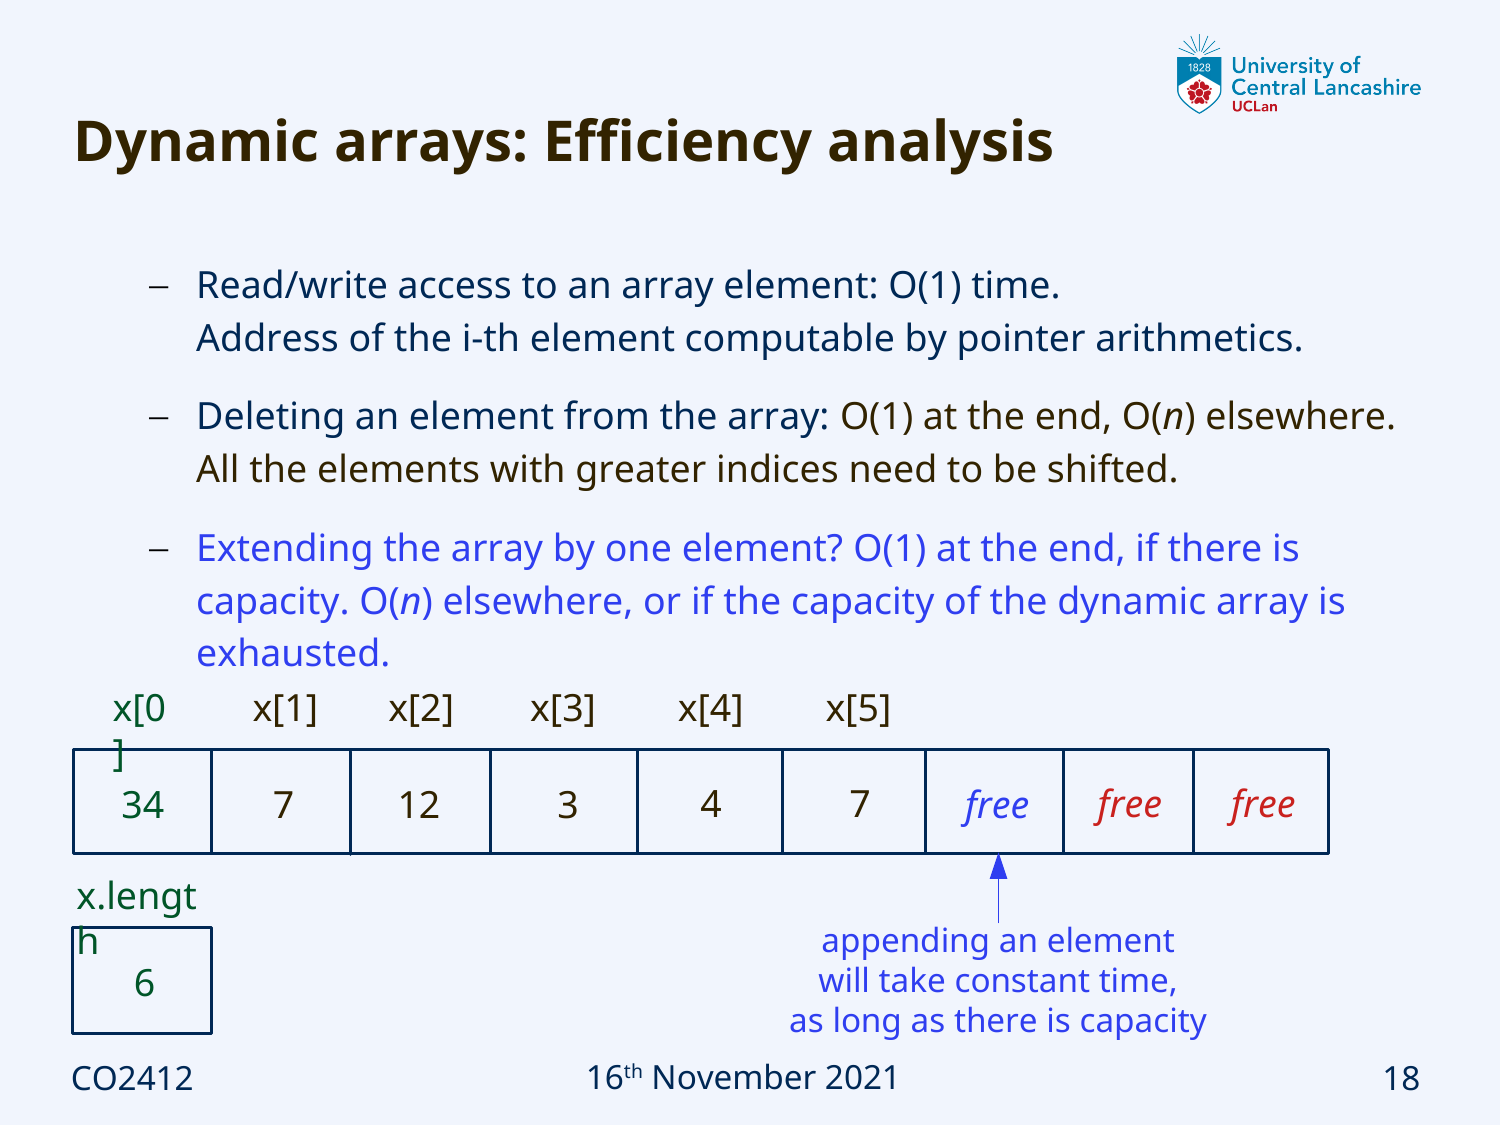

# Dynamic arrays: Efficiency analysis
Read/write access to an array element: O(1) time.
Address of the i-th element computable by pointer arithmetics.
Deleting an element from the array: O(1) at the end, O(n) elsewhere.
All the elements with greater indices need to be shifted.
Extending the array by one element? O(1) at the end, if there is capacity. O(n) elsewhere, or if the capacity of the dynamic array is exhausted.
x[0]
x[1]
x[2]
x[3]
x[4]
x[5]
4
free
7
free
34
7
12
3
free
x.length
appending an element
will take constant time,
as long as there is capacity
6